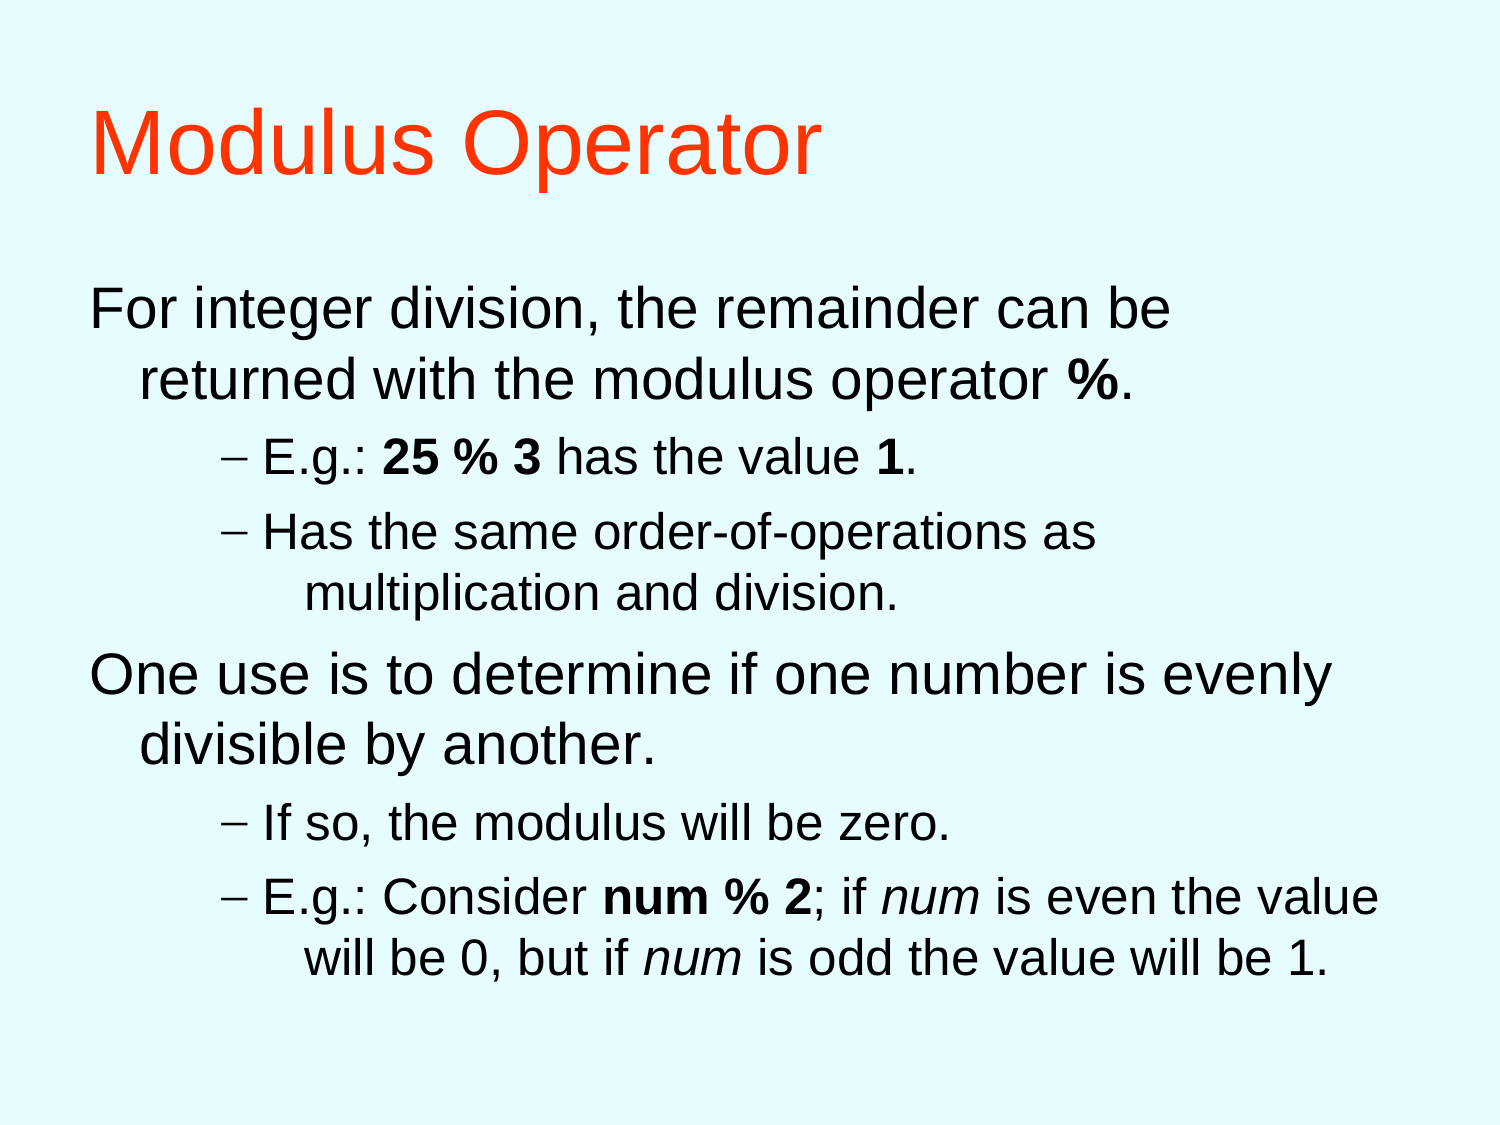

# Modulus Operator
For integer division, the remainder can be returned with the modulus operator %.
E.g.: 25 % 3 has the value 1.
Has the same order-of-operations as multiplication and division.
One use is to determine if one number is evenly divisible by another.
If so, the modulus will be zero.
E.g.: Consider num % 2; if num is even the value will be 0, but if num is odd the value will be 1.